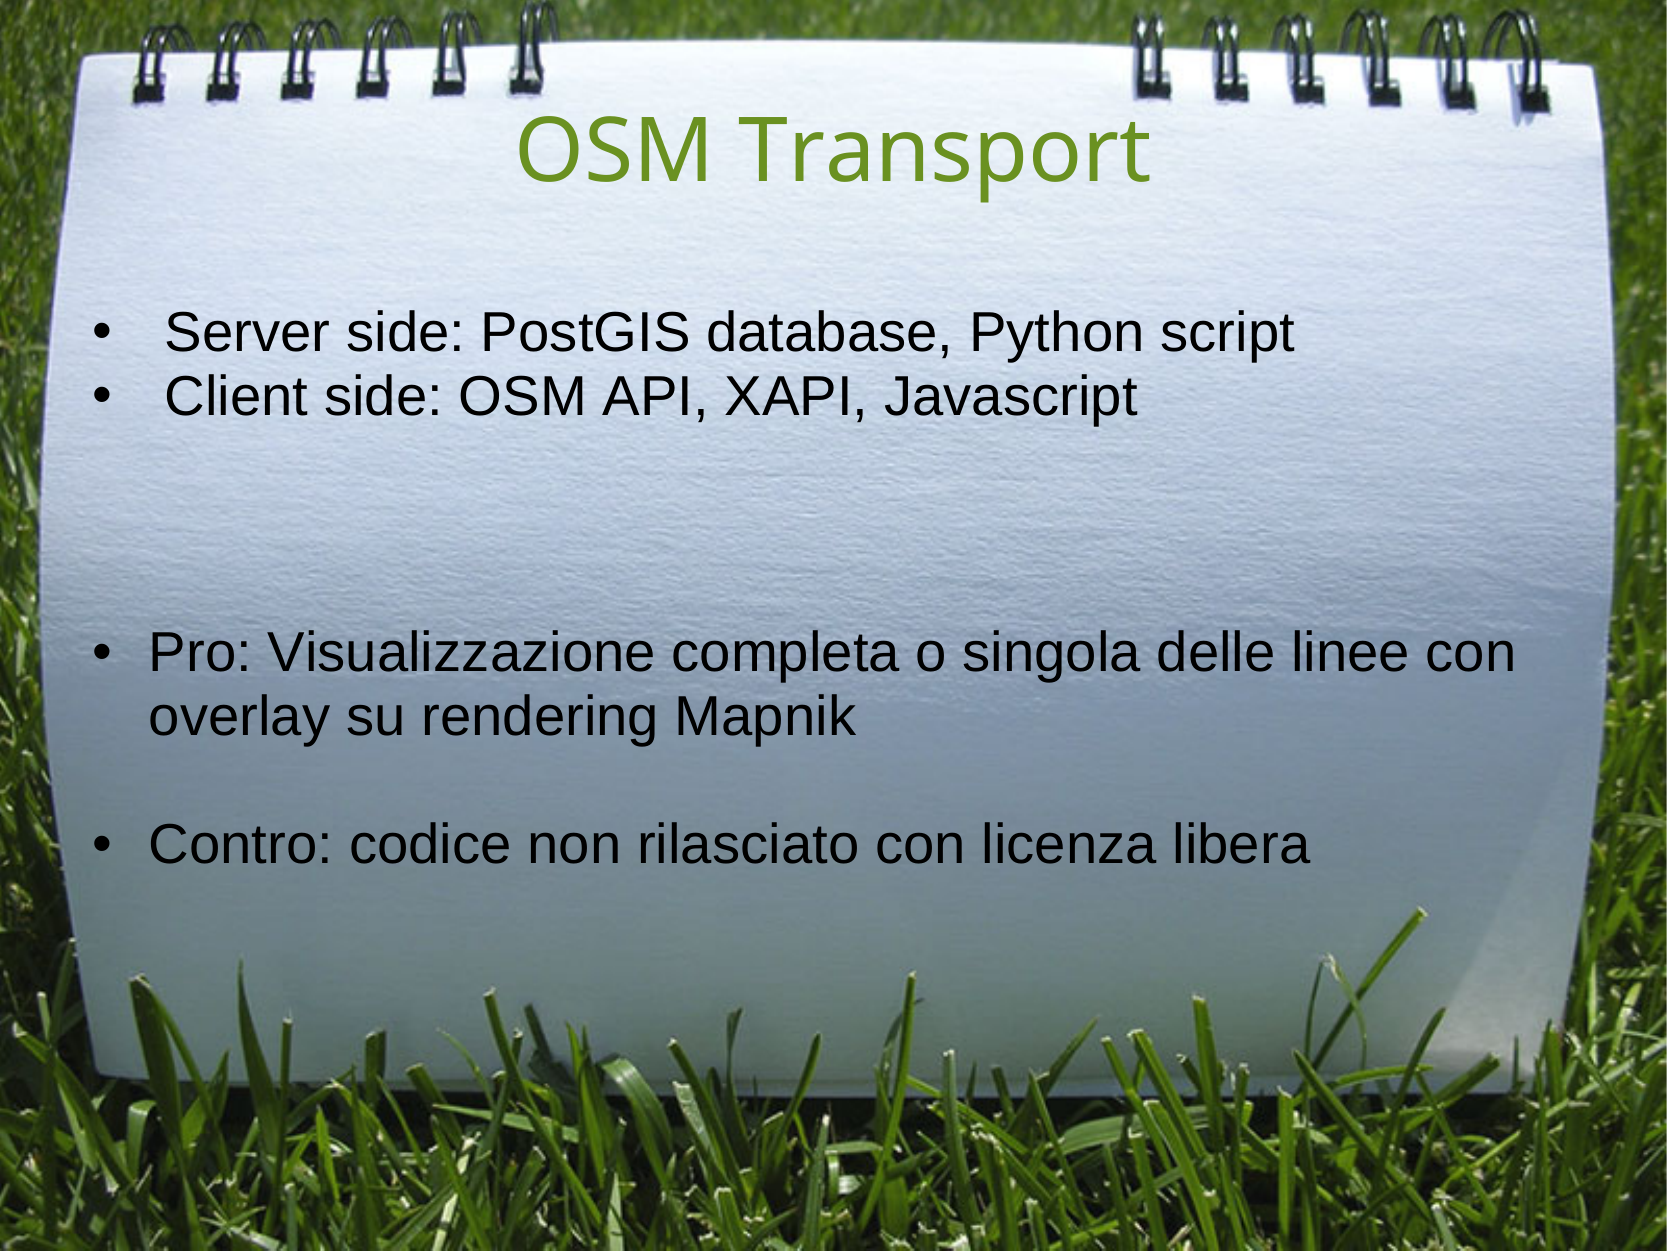

# OSM Transport
 Server side: PostGIS database, Python script
 Client side: OSM API, XAPI, Javascript
Pro: Visualizzazione completa o singola delle linee con overlay su rendering Mapnik
Contro: codice non rilasciato con licenza libera